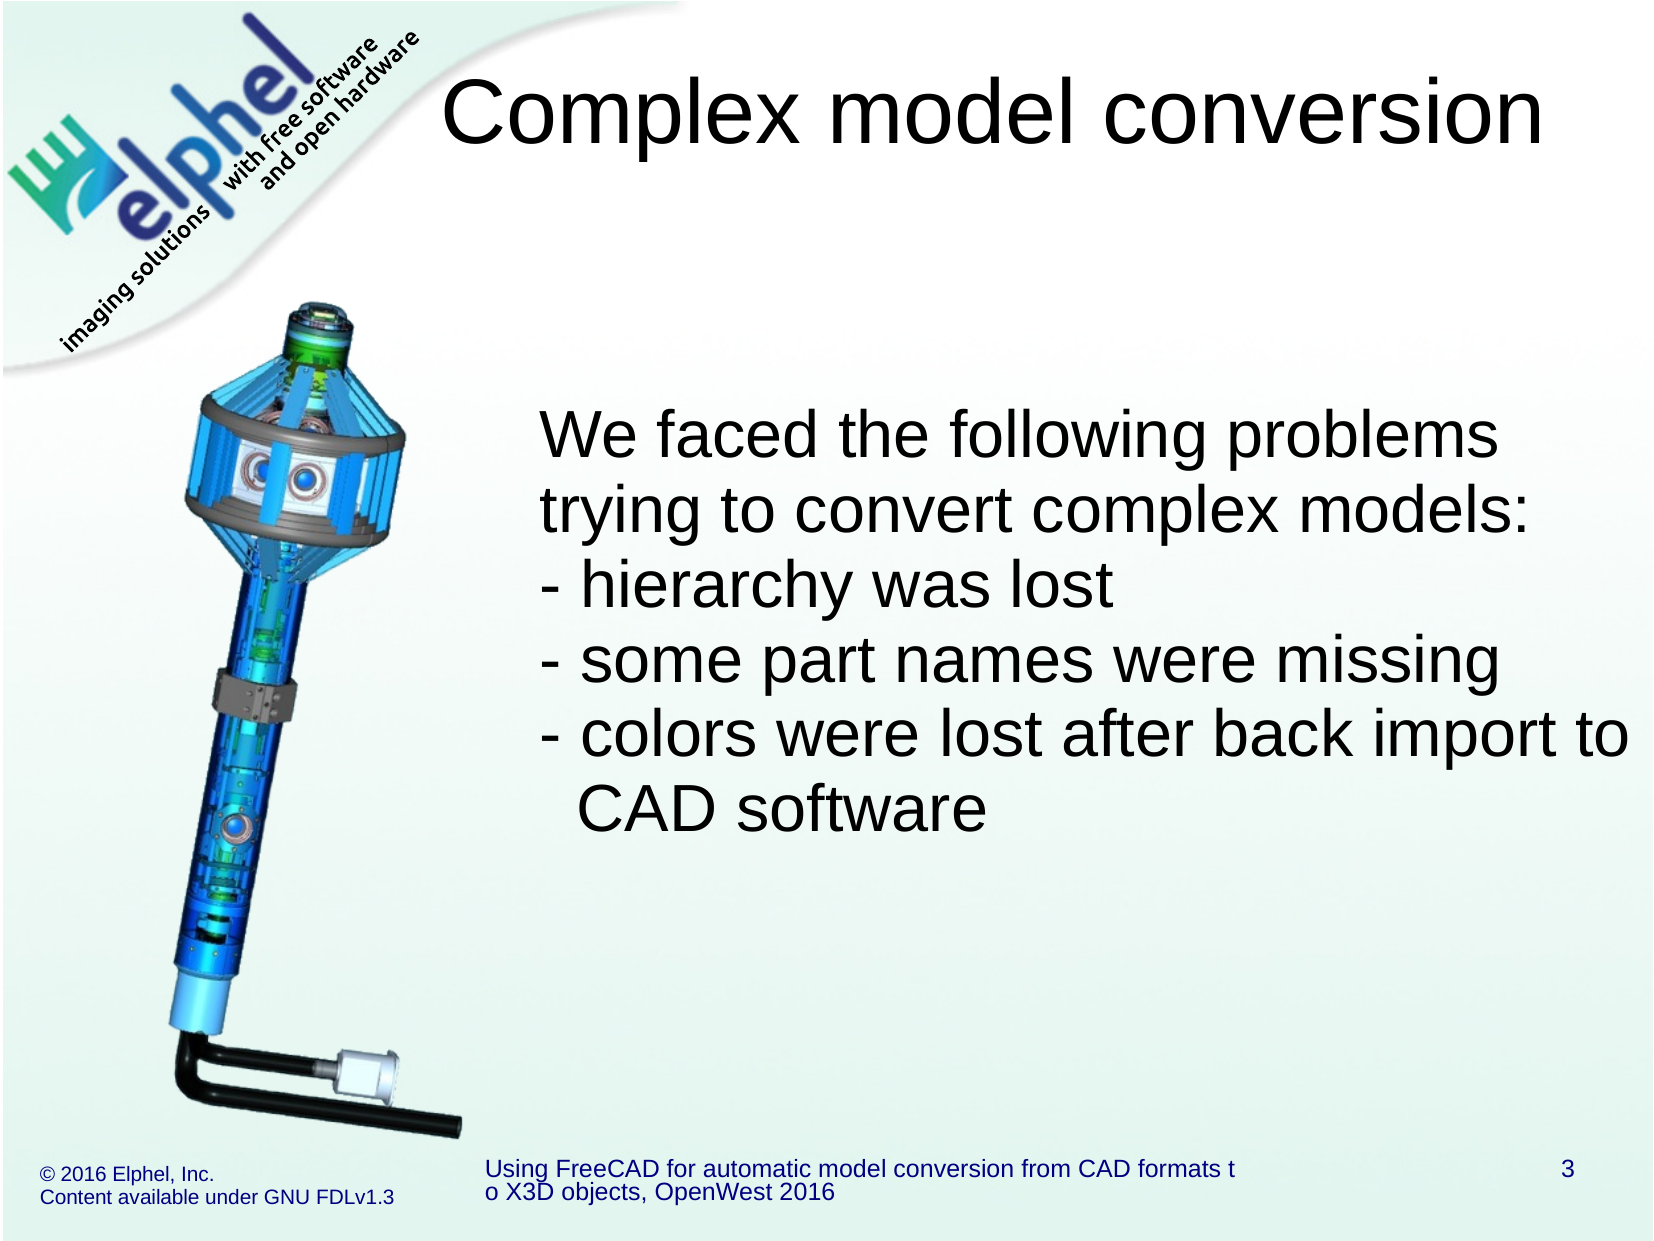

# Complex model conversion
We faced the following problems
trying to convert complex models:
- hierarchy was lost
- some part names were missing
- colors were lost after back import to
 CAD software
Using FreeCAD for automatic model conversion from CAD formats to X3D objects, OpenWest 2016
3